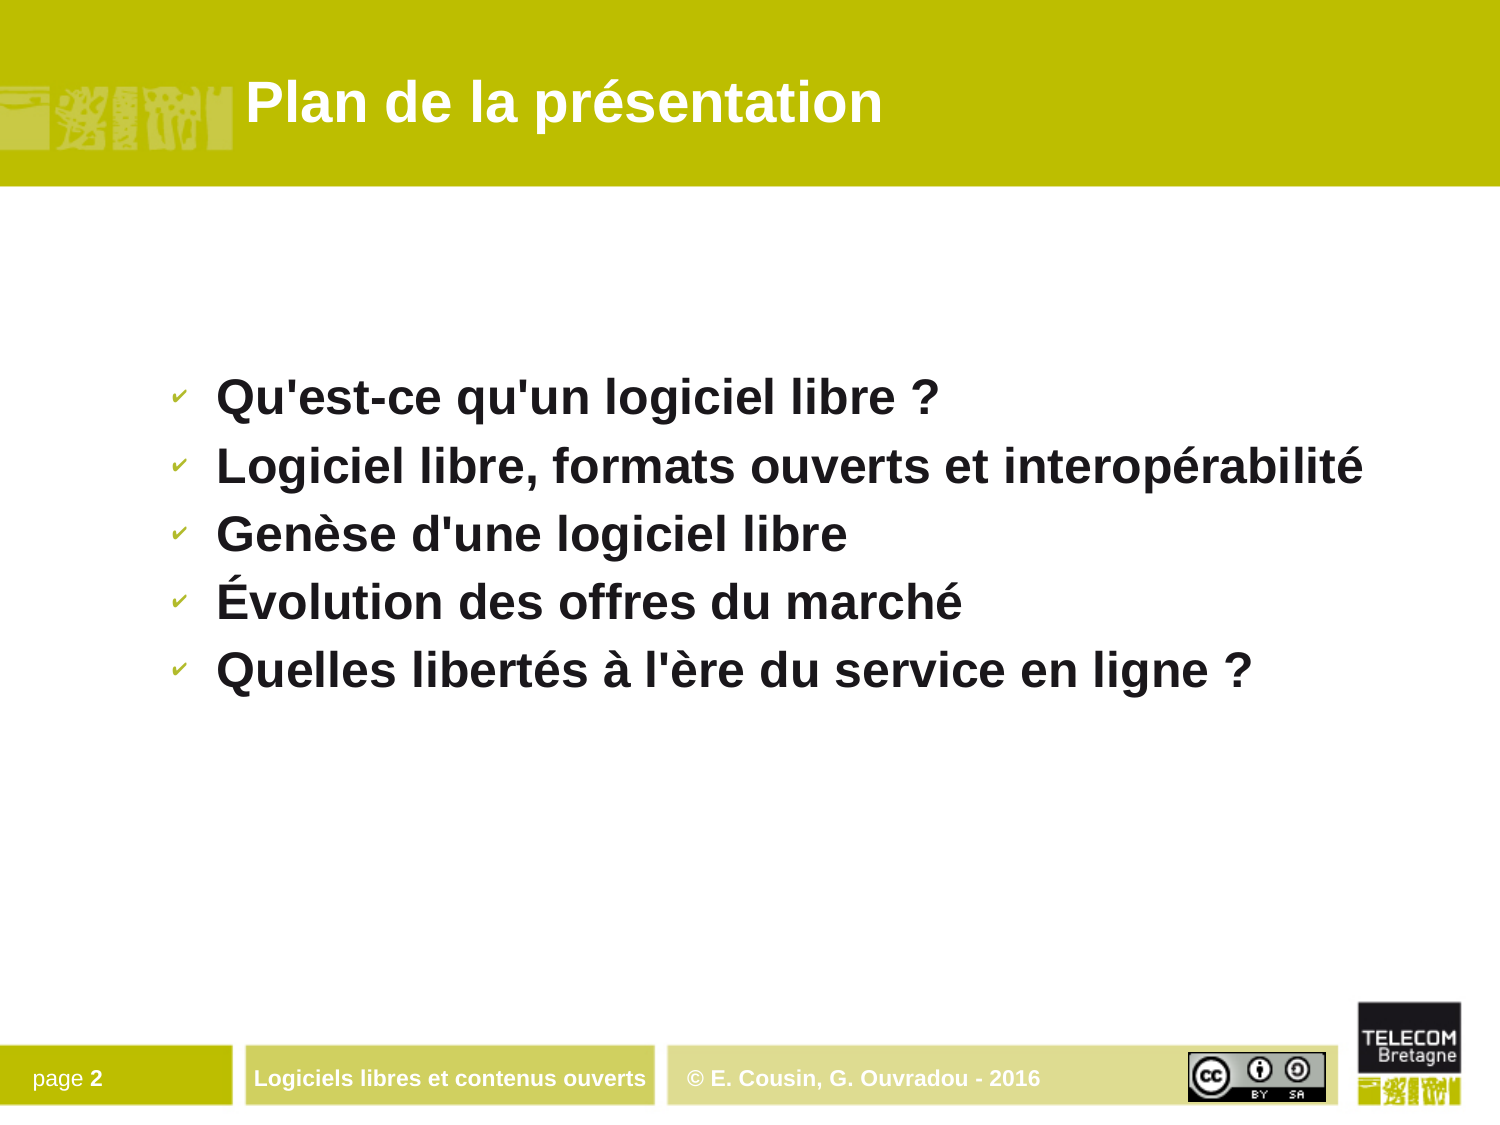

# Plan de la présentation
Qu'est-ce qu'un logiciel libre ?
Logiciel libre, formats ouverts et interopérabilité
Genèse d'une logiciel libre
Évolution des offres du marché
Quelles libertés à l'ère du service en ligne ?
2
© E. Cousin, G. Ouvradou - 2016